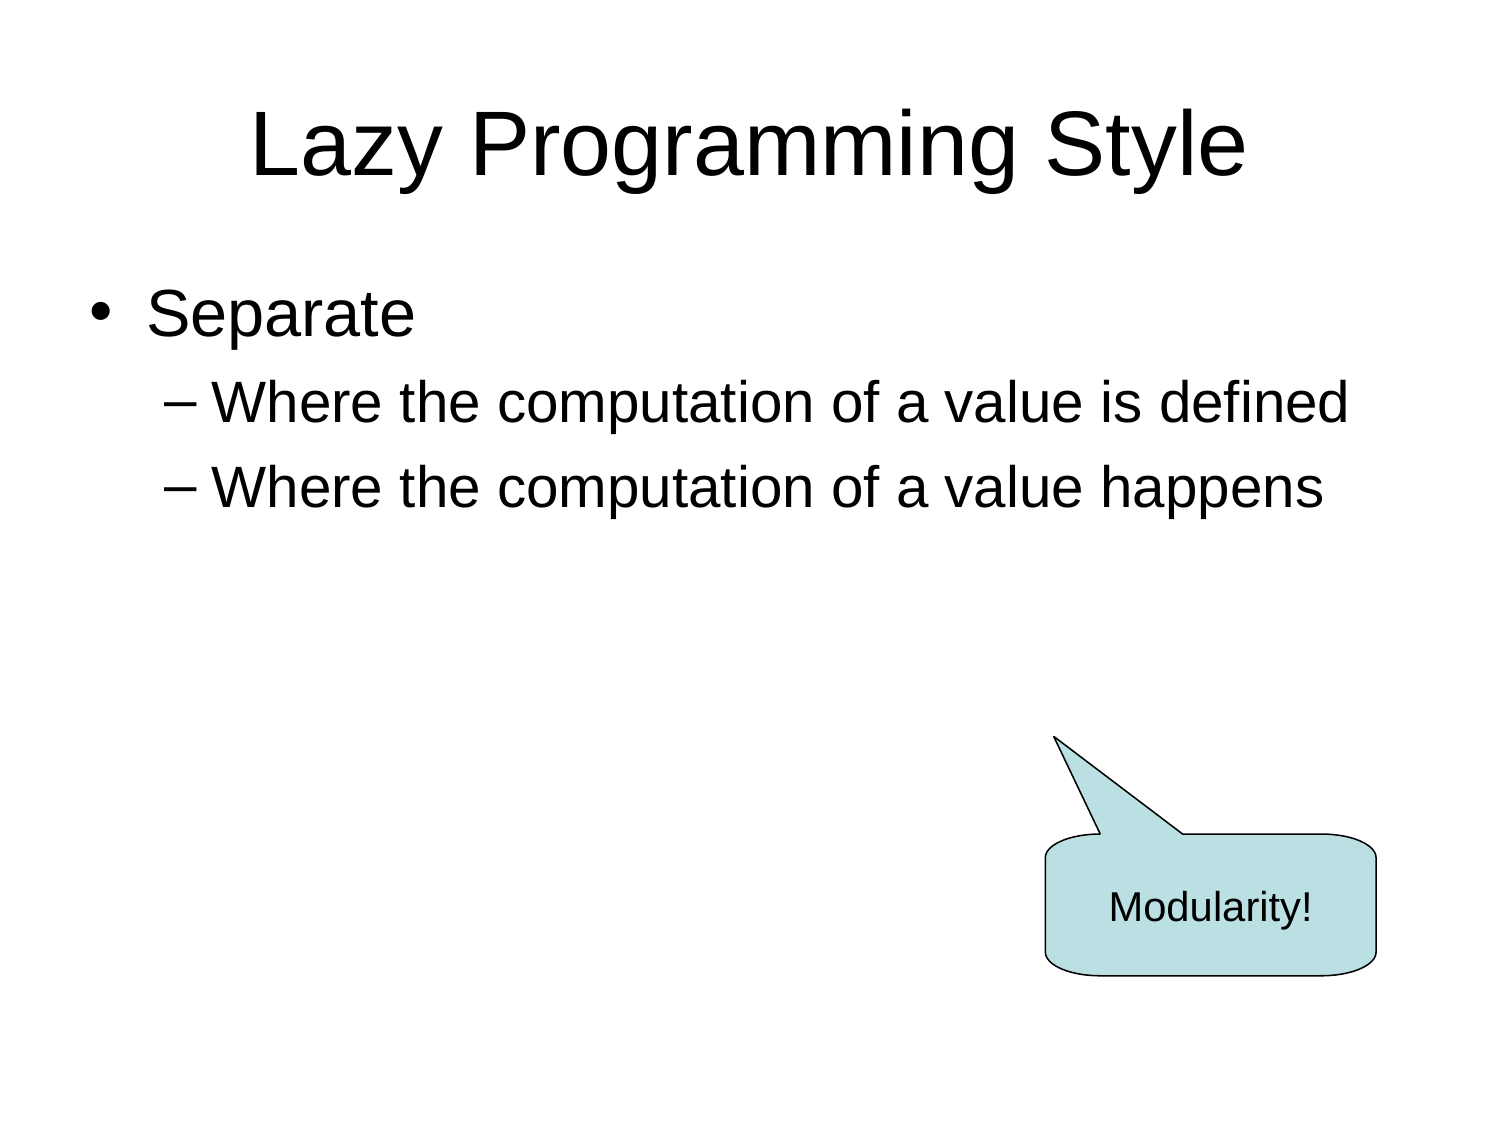

# Lazy Programming Style
Separate
Where the computation of a value is defined
Where the computation of a value happens
Modularity!